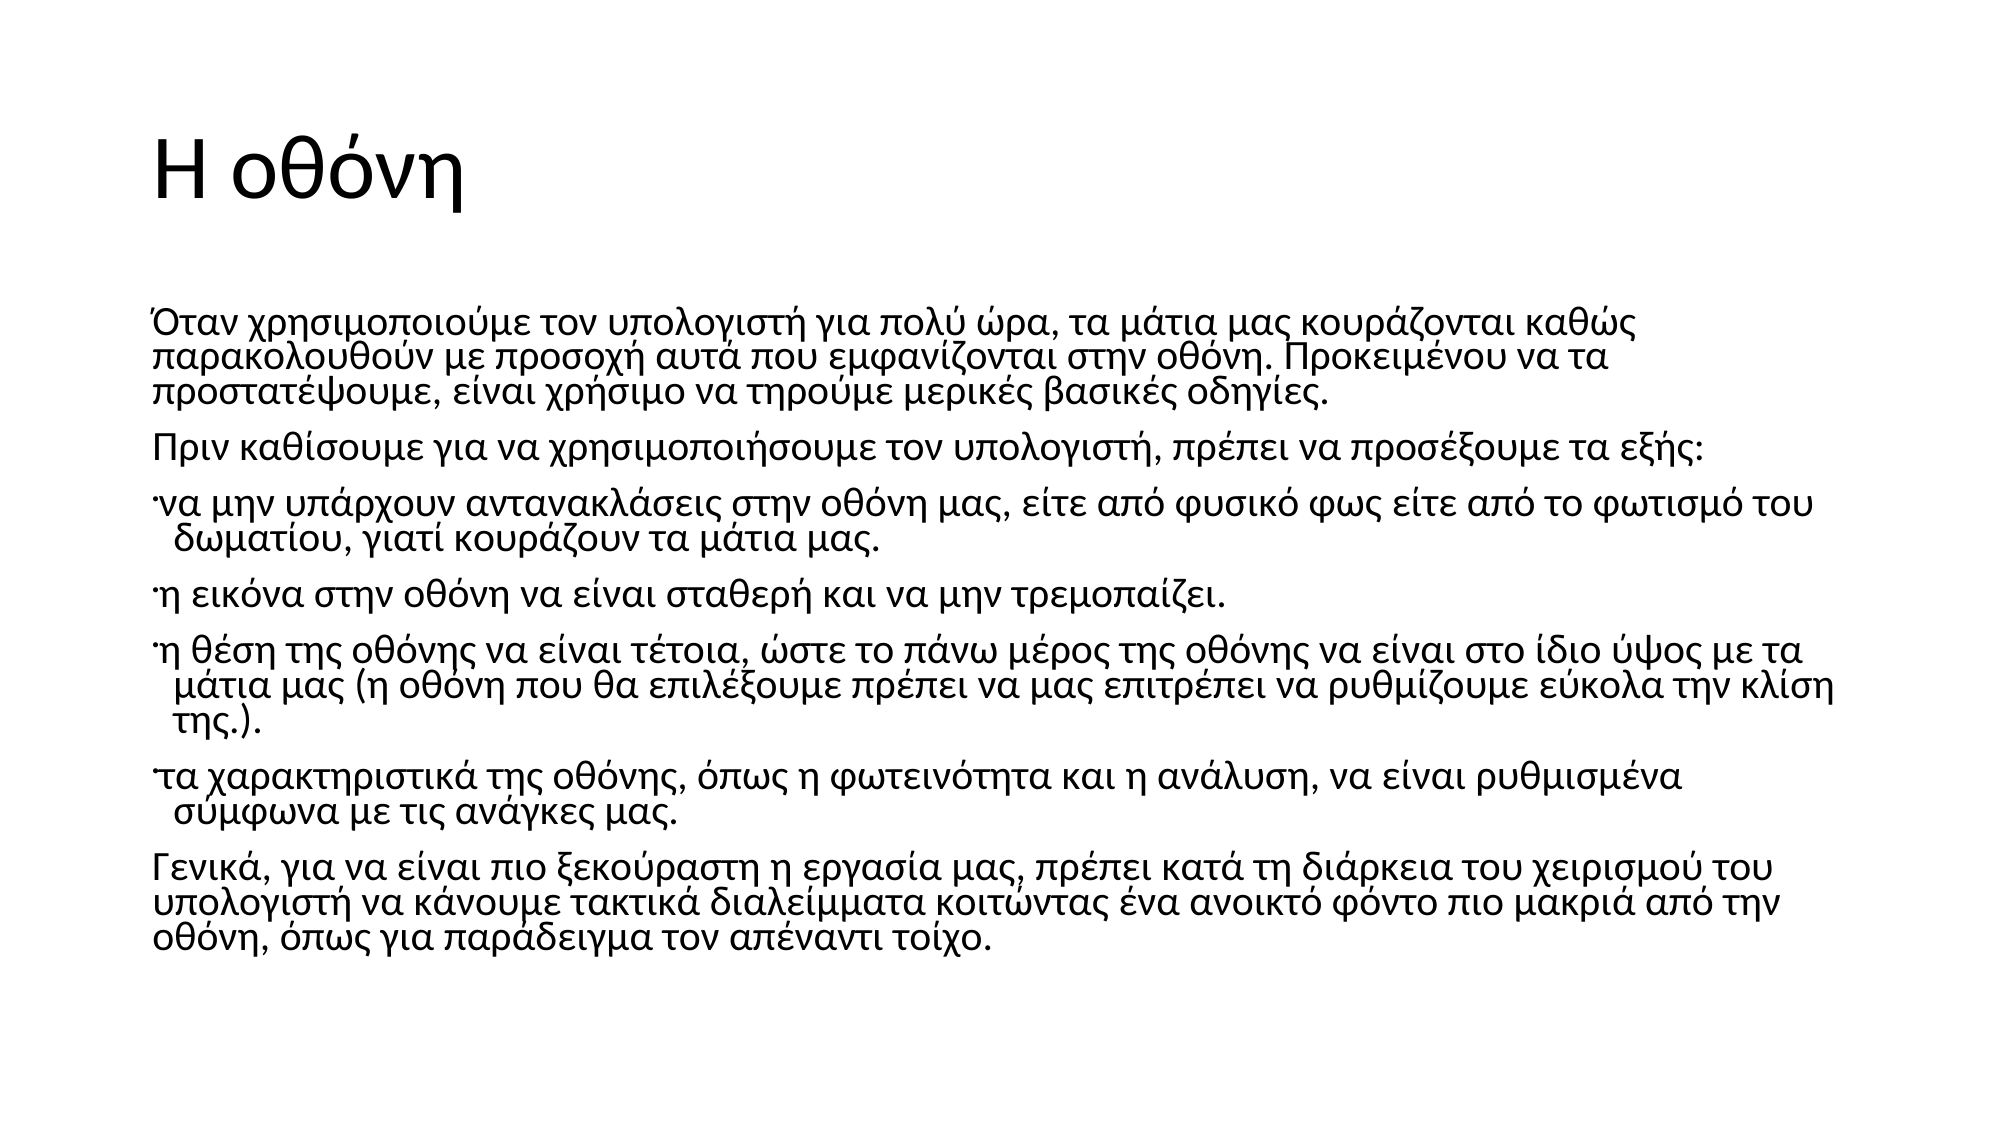

# Η οθόνη
Όταν χρησιμοποιούμε τον υπολογιστή για πολύ ώρα, τα μάτια μας κουράζονται καθώς παρακολουθούν με προσοχή αυτά που εμφανίζονται στην οθόνη. Προκειμένου να τα προστατέψουμε, είναι χρήσιμο να τηρούμε μερικές βασικές οδηγίες.
Πριν καθίσουμε για να χρησιμοποιήσουμε τον υπολογιστή, πρέπει να προσέξουμε τα εξής:
να μην υπάρχουν αντανακλάσεις στην οθόνη μας, είτε από φυσικό φως είτε από το φωτισμό του δωματίου, γιατί κουράζουν τα μάτια μας.
η εικόνα στην οθόνη να είναι σταθερή και να μην τρεμοπαίζει.
η θέση της οθόνης να είναι τέτοια, ώστε το πάνω μέρος της οθόνης να είναι στο ίδιο ύψος με τα μάτια μας (η οθόνη που θα επιλέξουμε πρέπει να μας επιτρέπει να ρυθμίζουμε εύκολα την κλίση της.).
τα χαρακτηριστικά της οθόνης, όπως η φωτεινότητα και η ανάλυση, να είναι ρυθμισμένα σύμφωνα με τις ανάγκες μας.
Γενικά, για να είναι πιο ξεκούραστη η εργασία μας, πρέπει κατά τη διάρκεια του χειρισμού του υπολογιστή να κάνουμε τακτικά διαλείμματα κοιτώντας ένα ανοικτό φόντο πιο μακριά από την οθόνη, όπως για παράδειγμα τον απέναντι τοίχο.